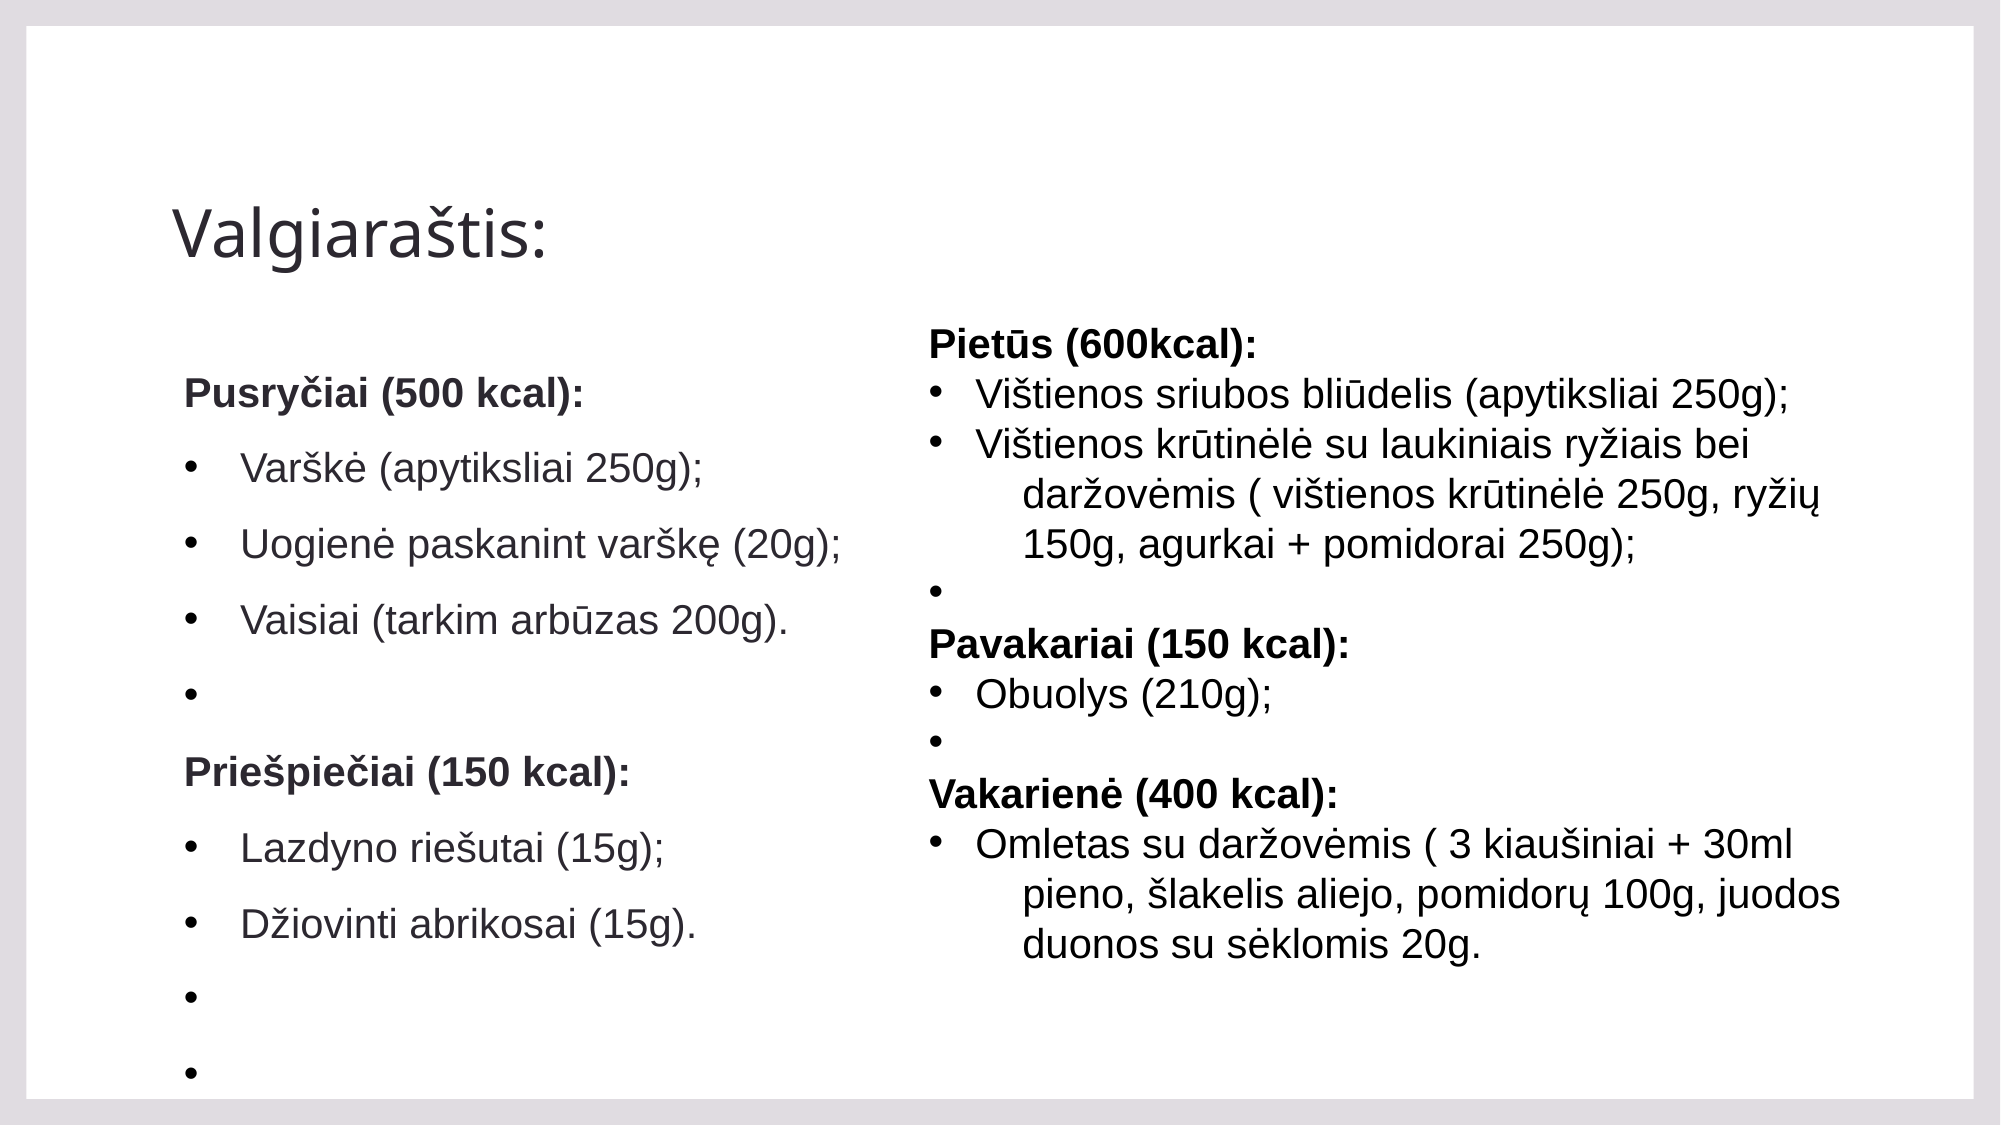

# Valgiaraštis:
Pietūs (600kcal):
Vištienos sriubos bliūdelis (apytiksliai 250g);
Vištienos krūtinėlė su laukiniais ryžiais bei daržovėmis ( vištienos krūtinėlė 250g, ryžių 150g, agurkai + pomidorai 250g);
Pavakariai (150 kcal):
Obuolys (210g);
Vakarienė (400 kcal):
Omletas su daržovėmis ( 3 kiaušiniai + 30ml pieno, šlakelis aliejo, pomidorų 100g, juodos duonos su sėklomis 20g.
Pusryčiai (500 kcal):
Varškė (apytiksliai 250g);
Uogienė paskanint varškę (20g);
Vaisiai (tarkim arbūzas 200g).
Priešpiečiai (150 kcal):
Lazdyno riešutai (15g);
Džiovinti abrikosai (15g).